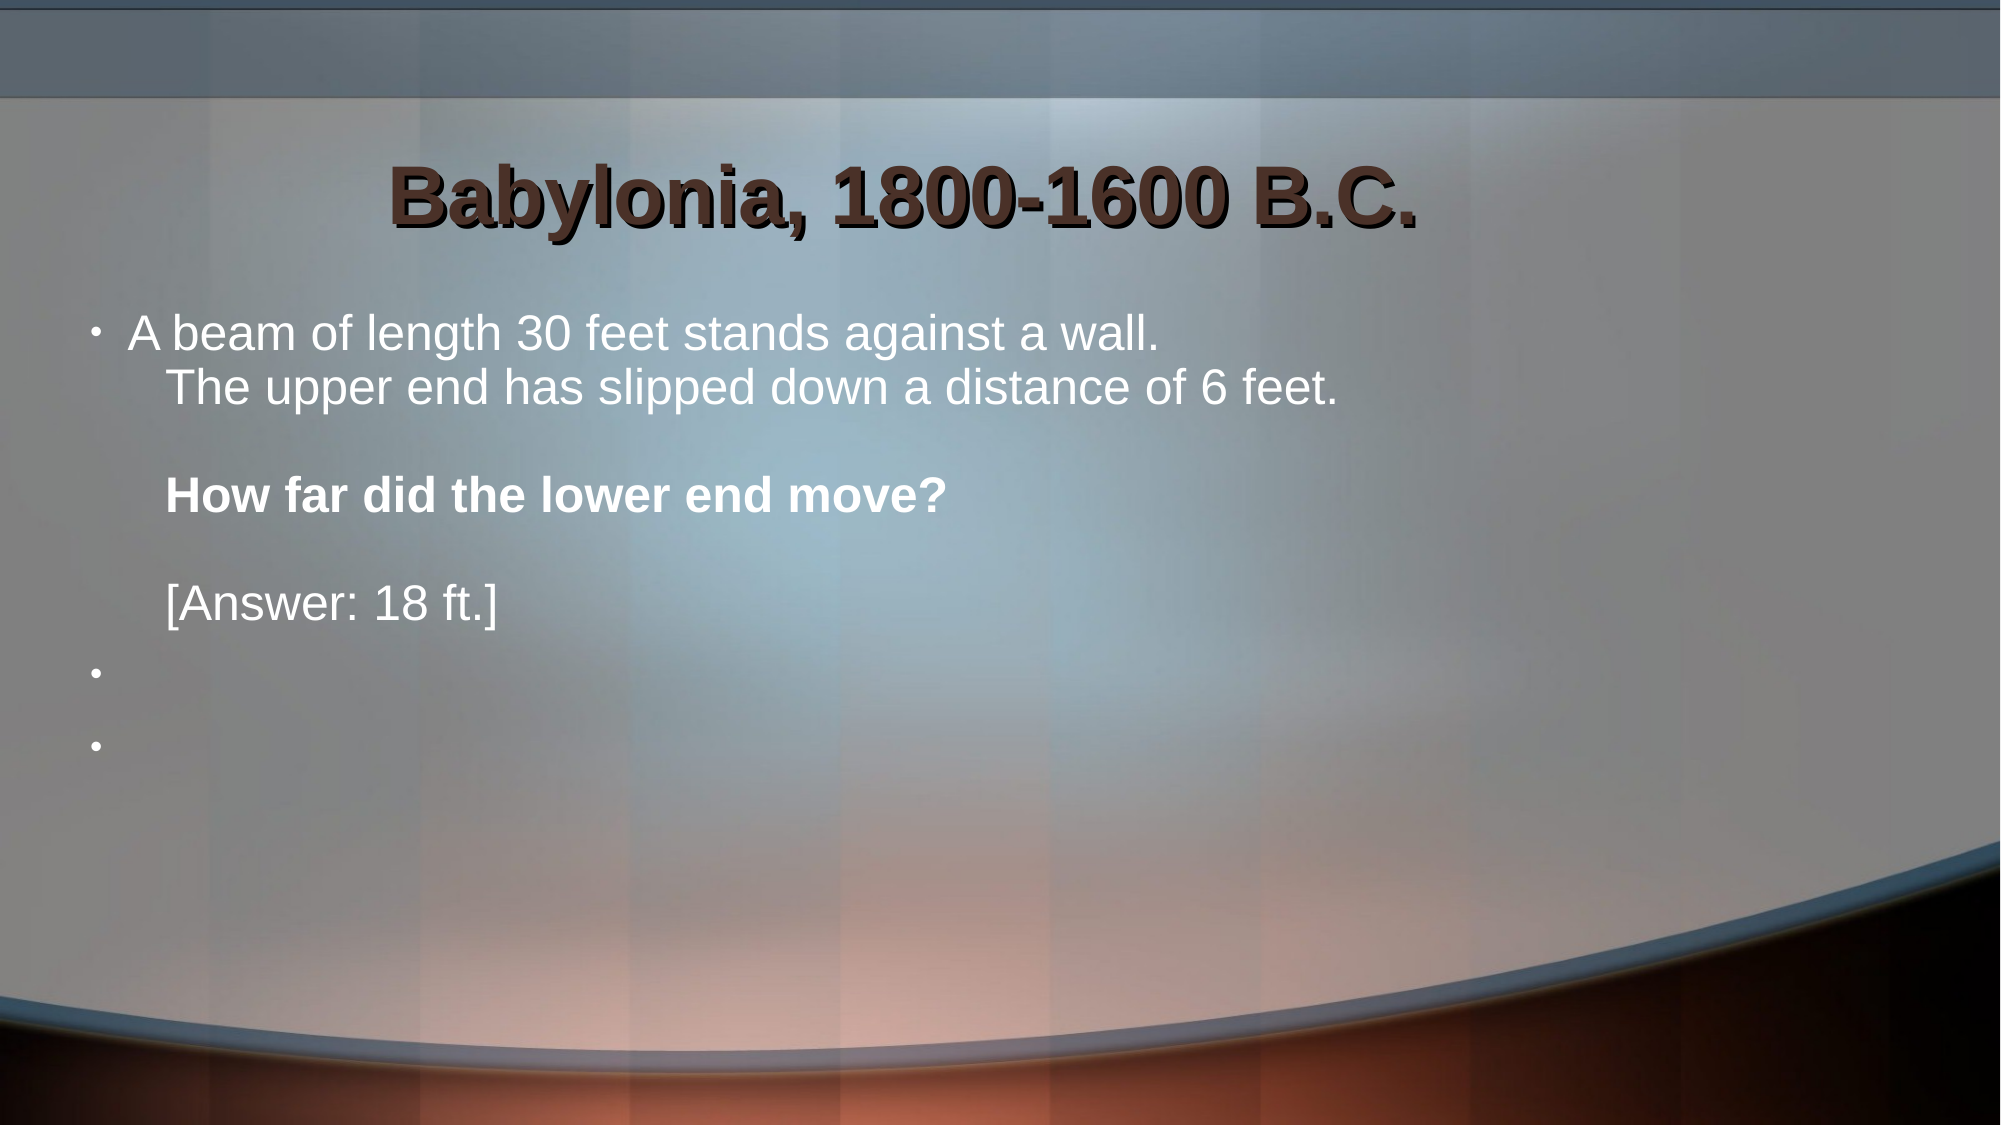

# Babylonia, 1800-1600 B.C.
A beam of length 30 feet stands against a wall.
The upper end has slipped down a distance of 6 feet.
How far did the lower end move?
[Answer: 18 ft.]